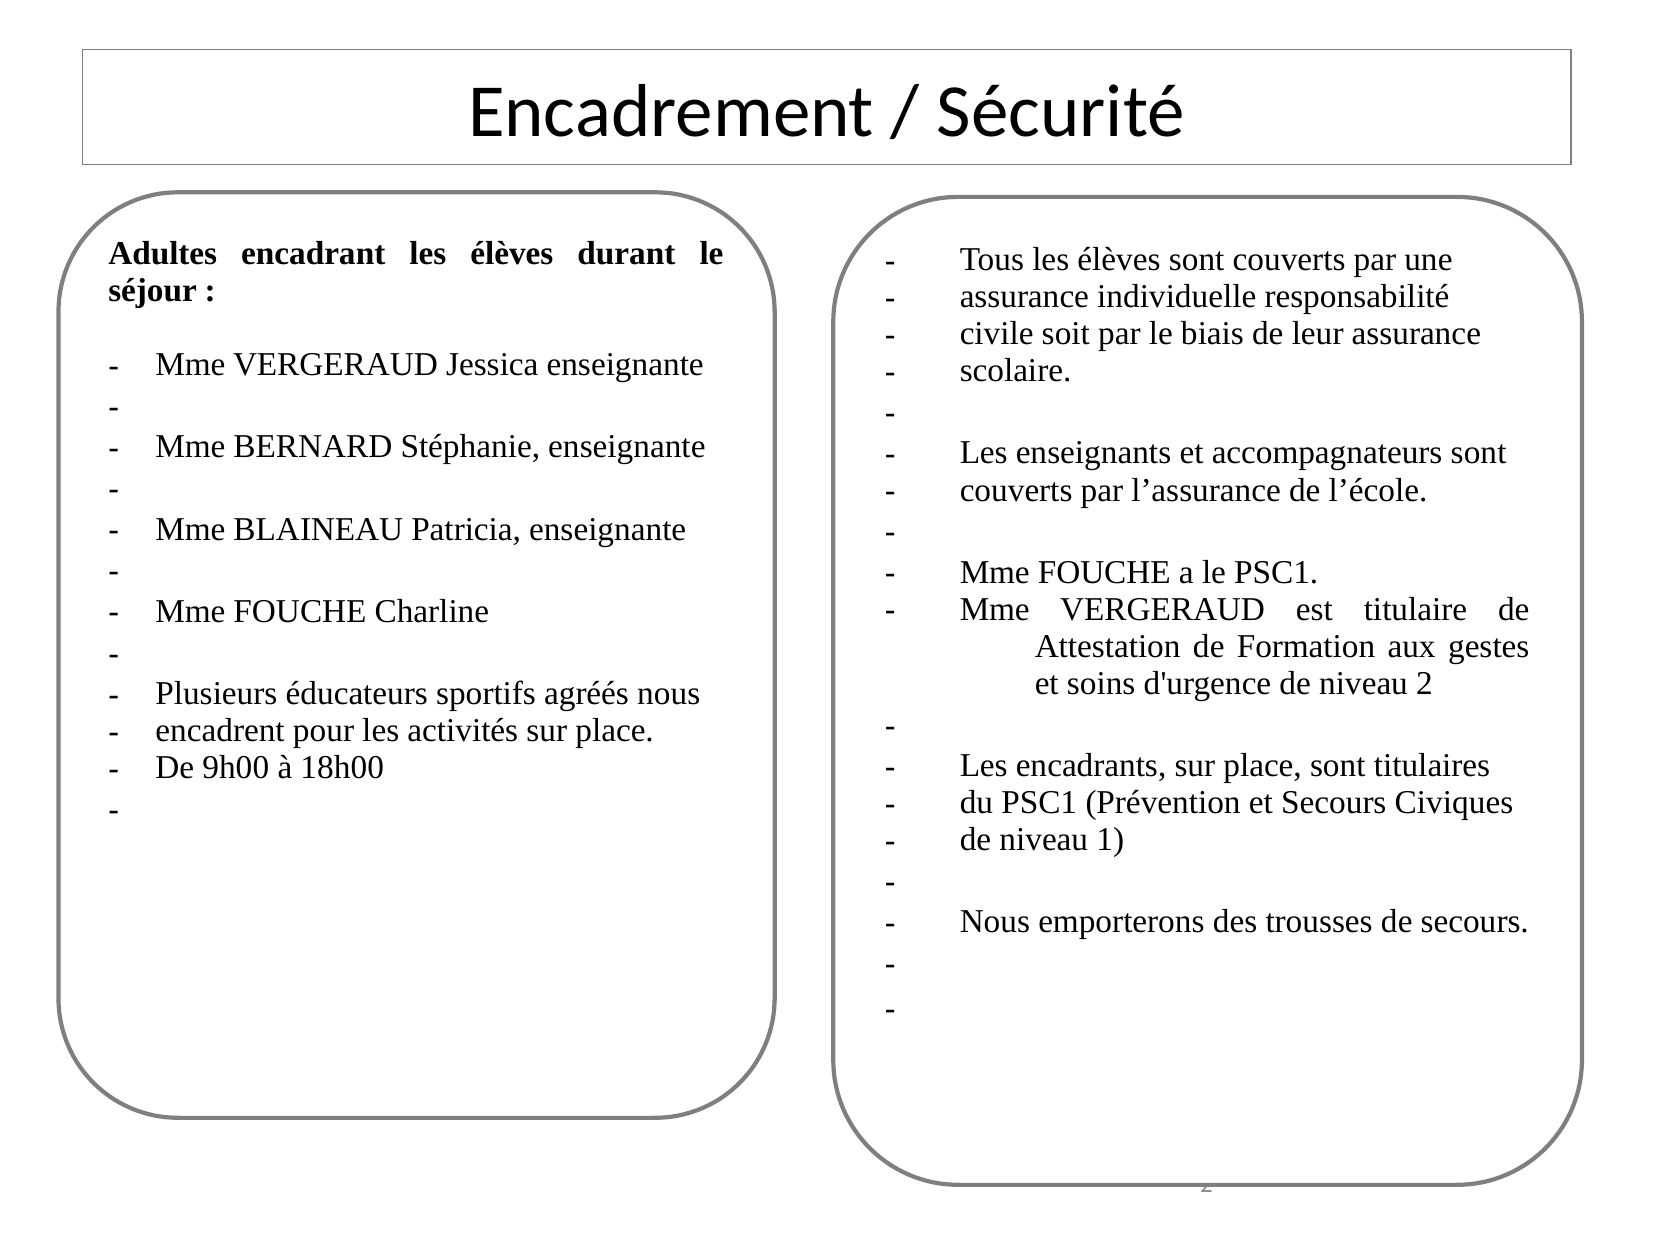

# Encadrement / Sécurité
Adultes encadrant les élèves durant le séjour :
Mme VERGERAUD Jessica enseignante
Mme BERNARD Stéphanie, enseignante
Mme BLAINEAU Patricia, enseignante
Mme FOUCHE Charline
Plusieurs éducateurs sportifs agréés nous
encadrent pour les activités sur place.
De 9h00 à 18h00
Tous les élèves sont couverts par une
assurance individuelle responsabilité
civile soit par le biais de leur assurance
scolaire.
Les enseignants et accompagnateurs sont
couverts par l’assurance de l’école.
Mme FOUCHE a le PSC1.
Mme VERGERAUD est titulaire de Attestation de Formation aux gestes et soins d'urgence de niveau 2
Les encadrants, sur place, sont titulaires
du PSC1 (Prévention et Secours Civiques
de niveau 1)
Nous emporterons des trousses de secours.